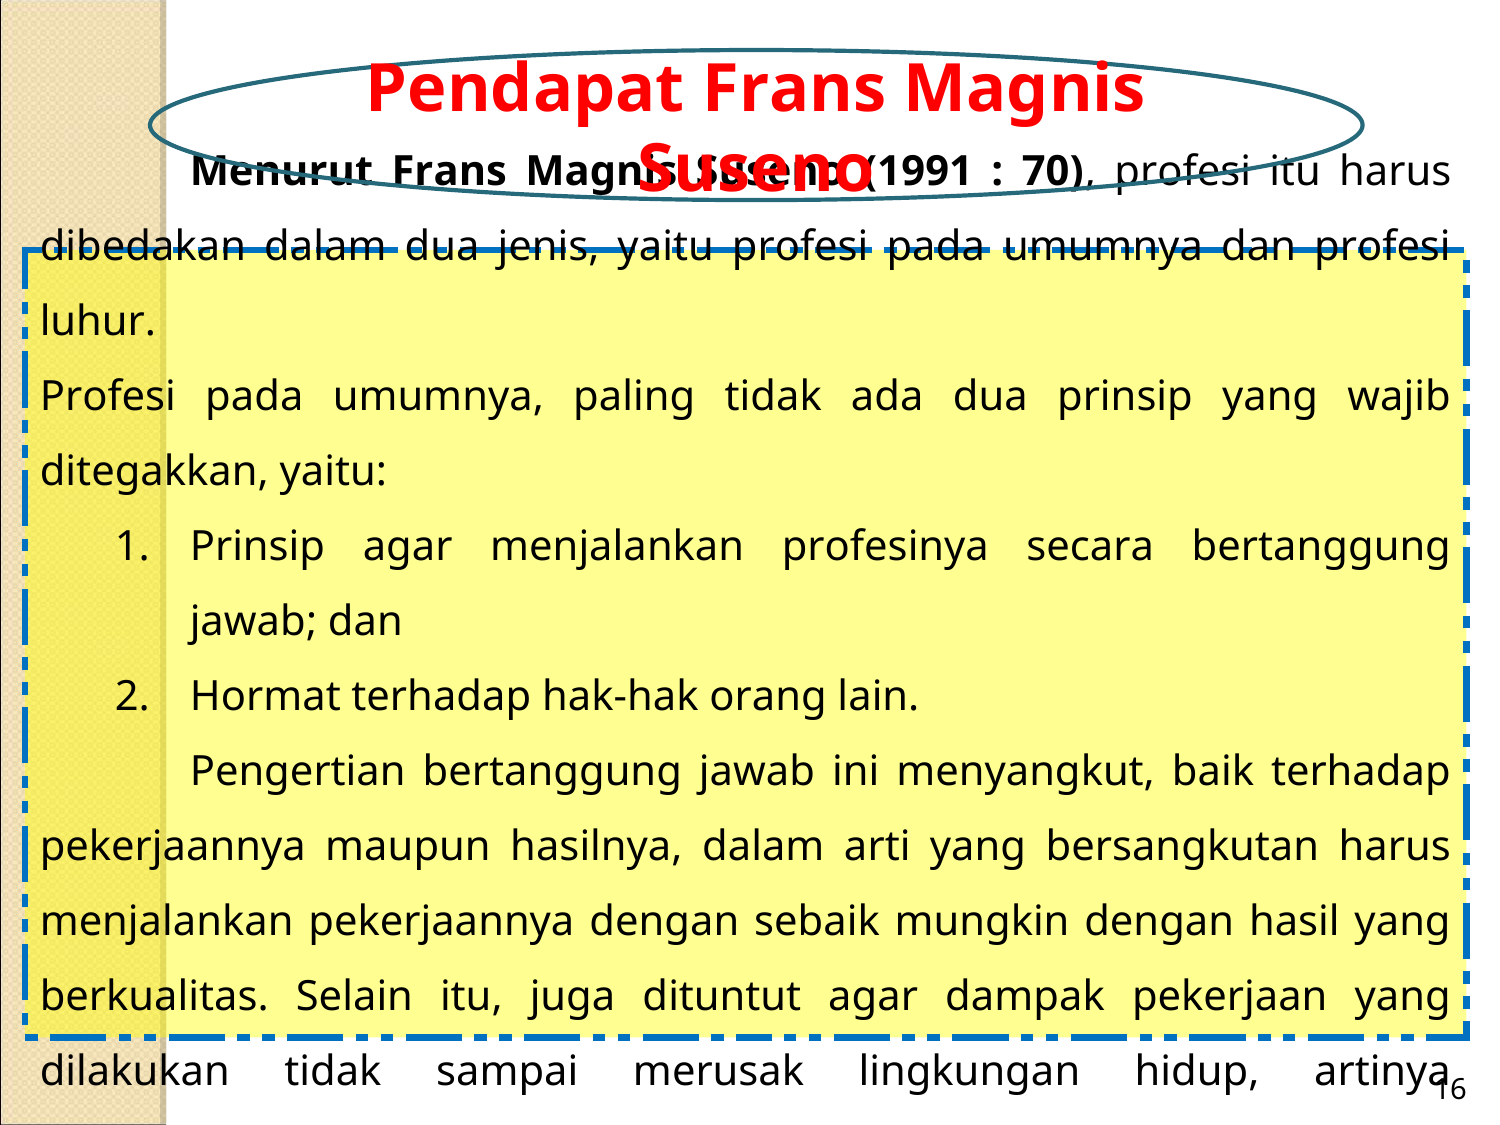

Pendapat Frans Magnis Suseno
	Menurut Frans Magnis Suseno (1991 : 70), profesi itu harus dibedakan dalam dua jenis, yaitu profesi pada umumnya dan profesi luhur.
Profesi pada umumnya, paling tidak ada dua prinsip yang wajib ditegakkan, yaitu:
Prinsip agar menjalankan profesinya secara bertanggung jawab; dan
Hormat terhadap hak-hak orang lain.
	Pengertian bertanggung jawab ini menyangkut, baik terhadap pekerjaannya maupun hasilnya, dalam arti yang bersangkutan harus menjalankan pekerjaannya dengan sebaik mungkin dengan hasil yang berkualitas. Selain itu, juga dituntut agar dampak pekerjaan yang dilakukan tidak sampai merusak lingkungan hidup, artinya menghormati hak orang lain.
16